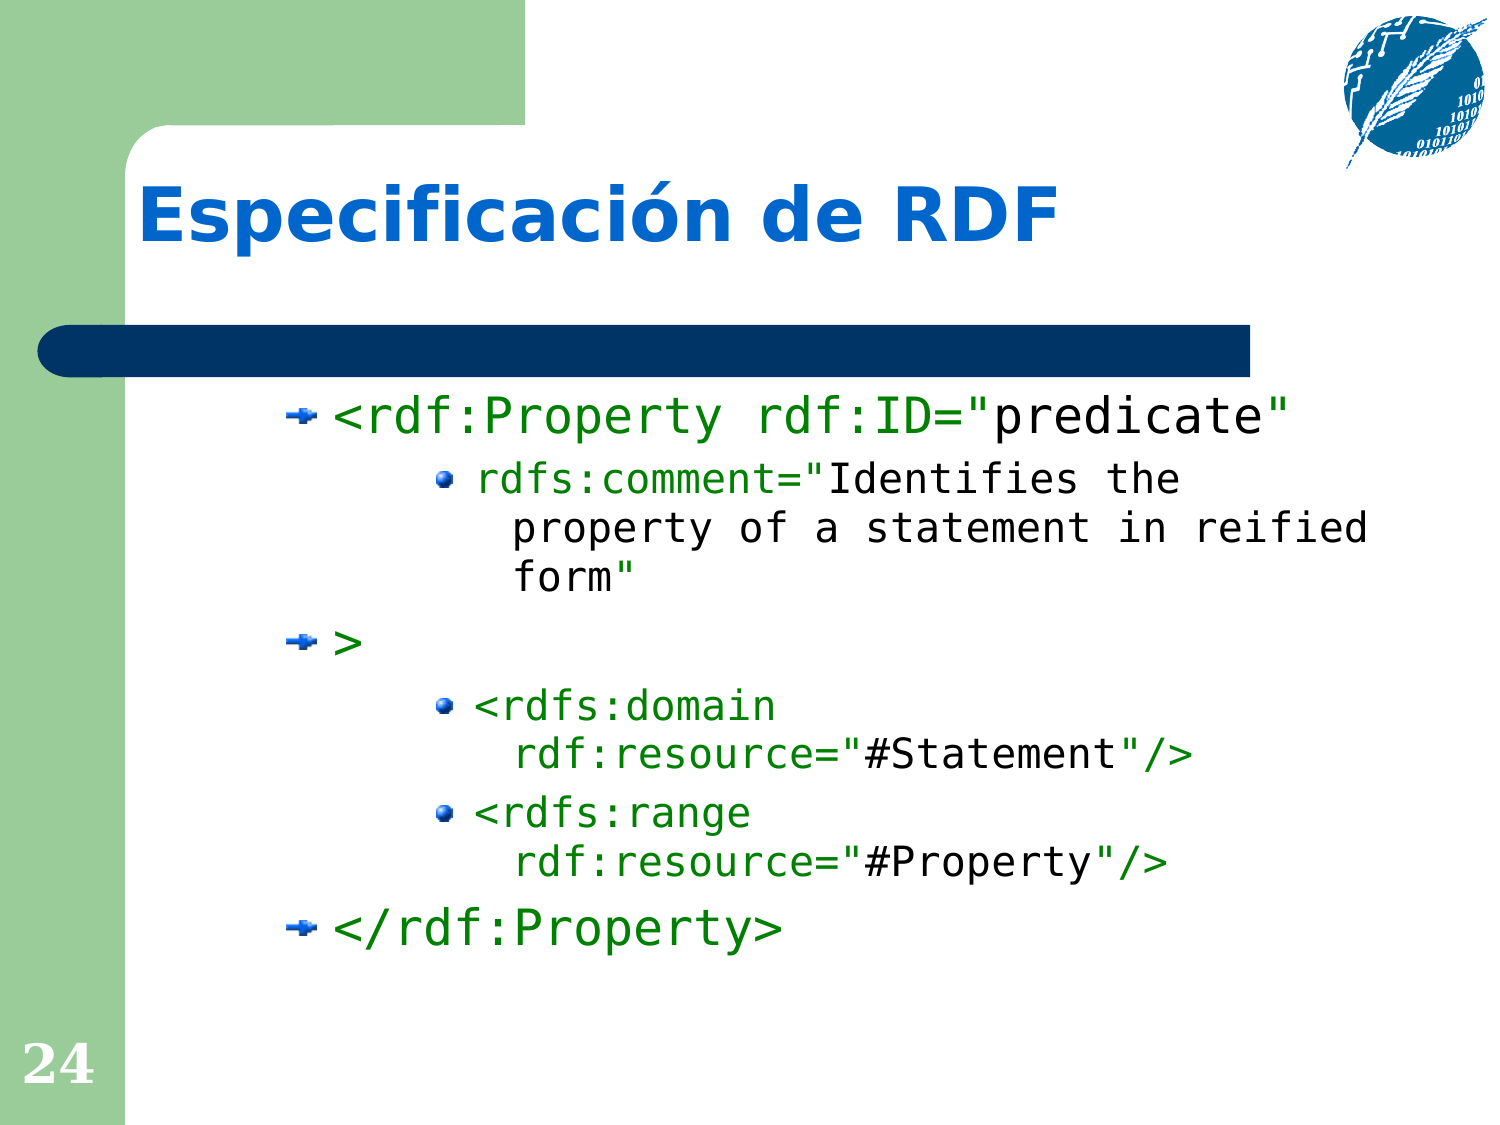

# Especificación de RDF
<rdf:Property rdf:ID="predicate"
rdfs:comment="Identifies the property of a statement in reified form"
>
<rdfs:domain rdf:resource="#Statement"/>
<rdfs:range rdf:resource="#Property"/>
</rdf:Property>
24